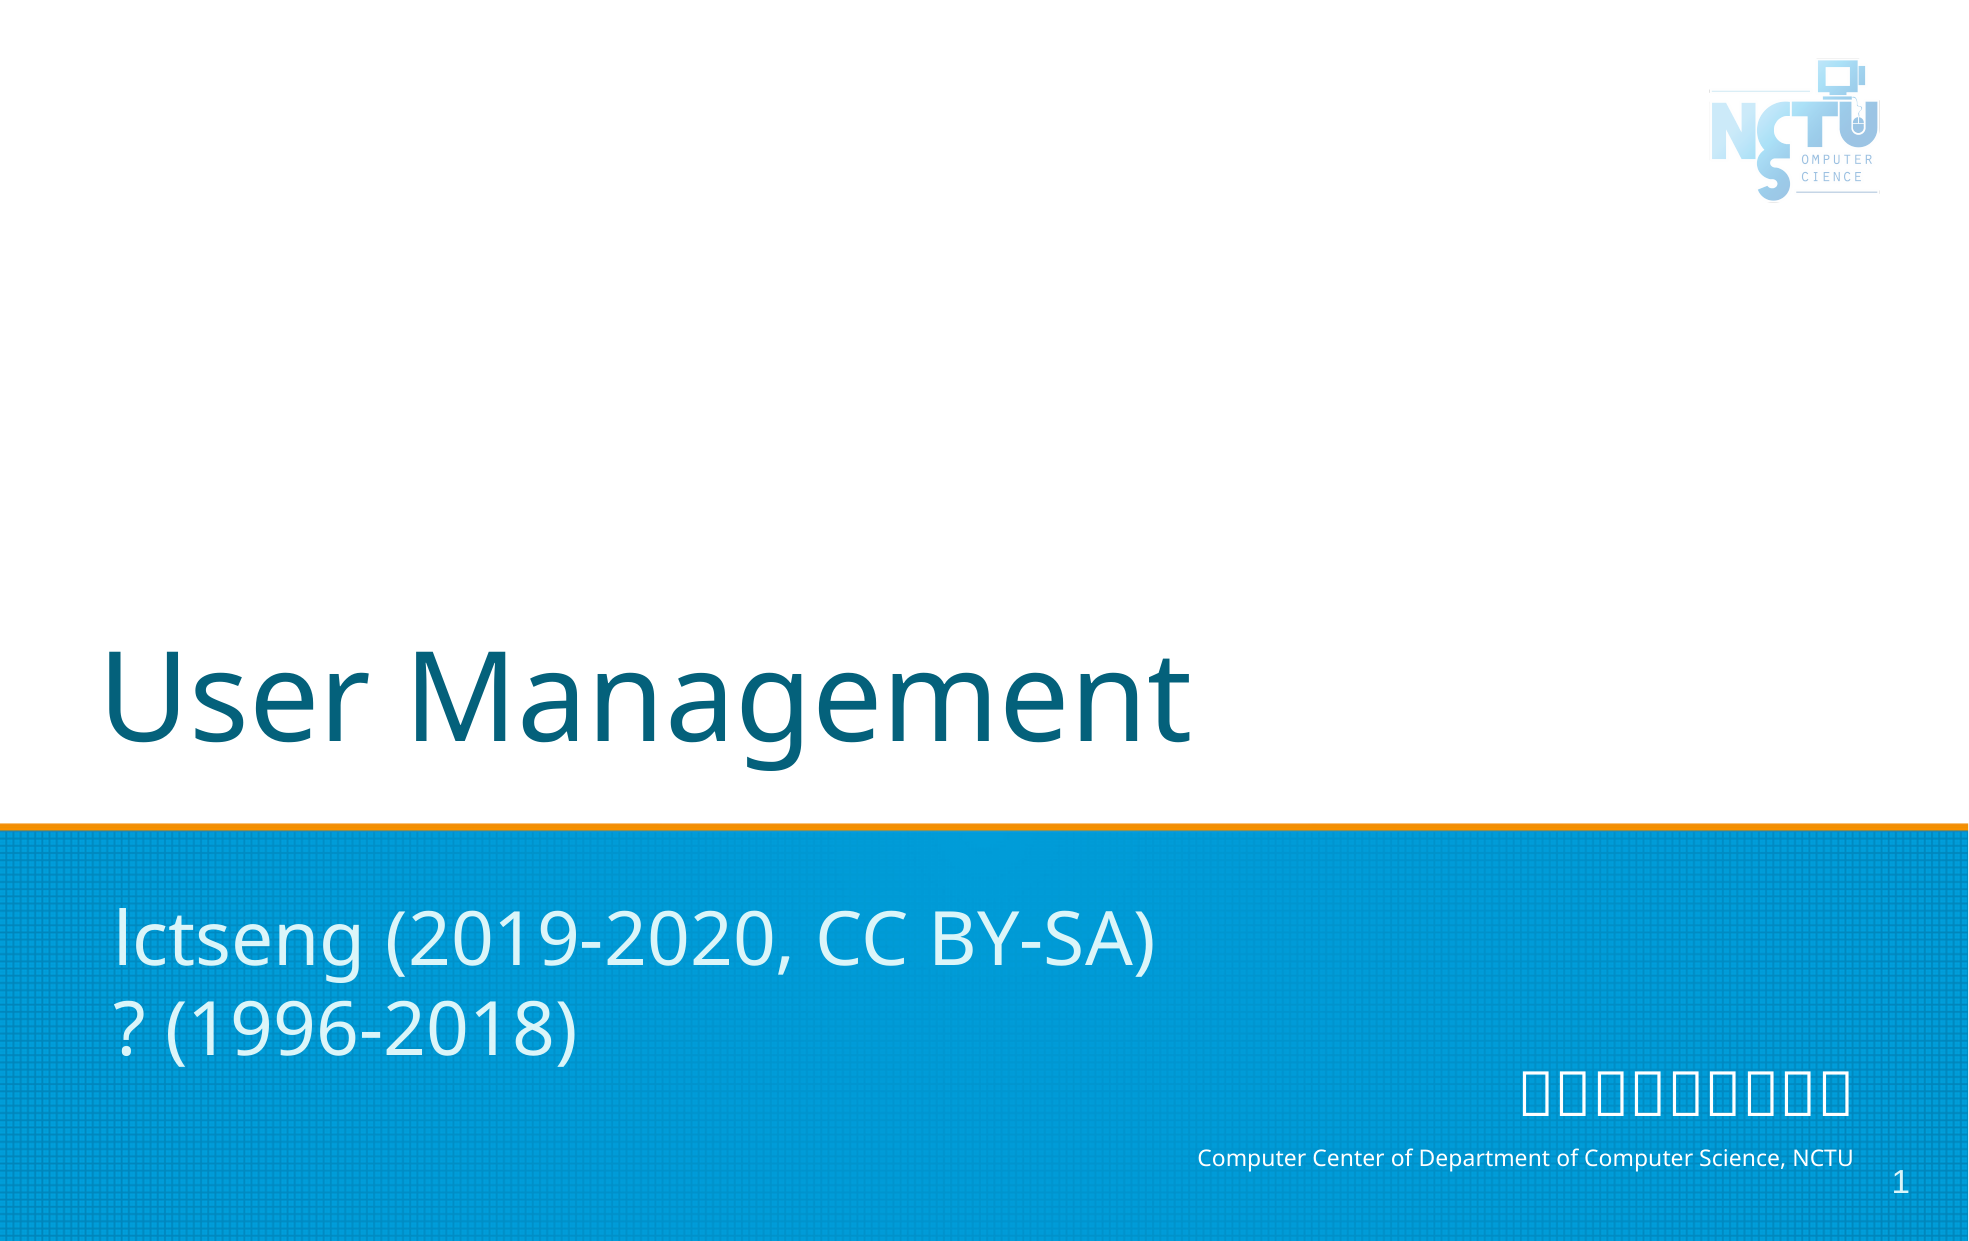

# User Management
lctseng (2019-2020, CC BY-SA)
? (1996-2018)